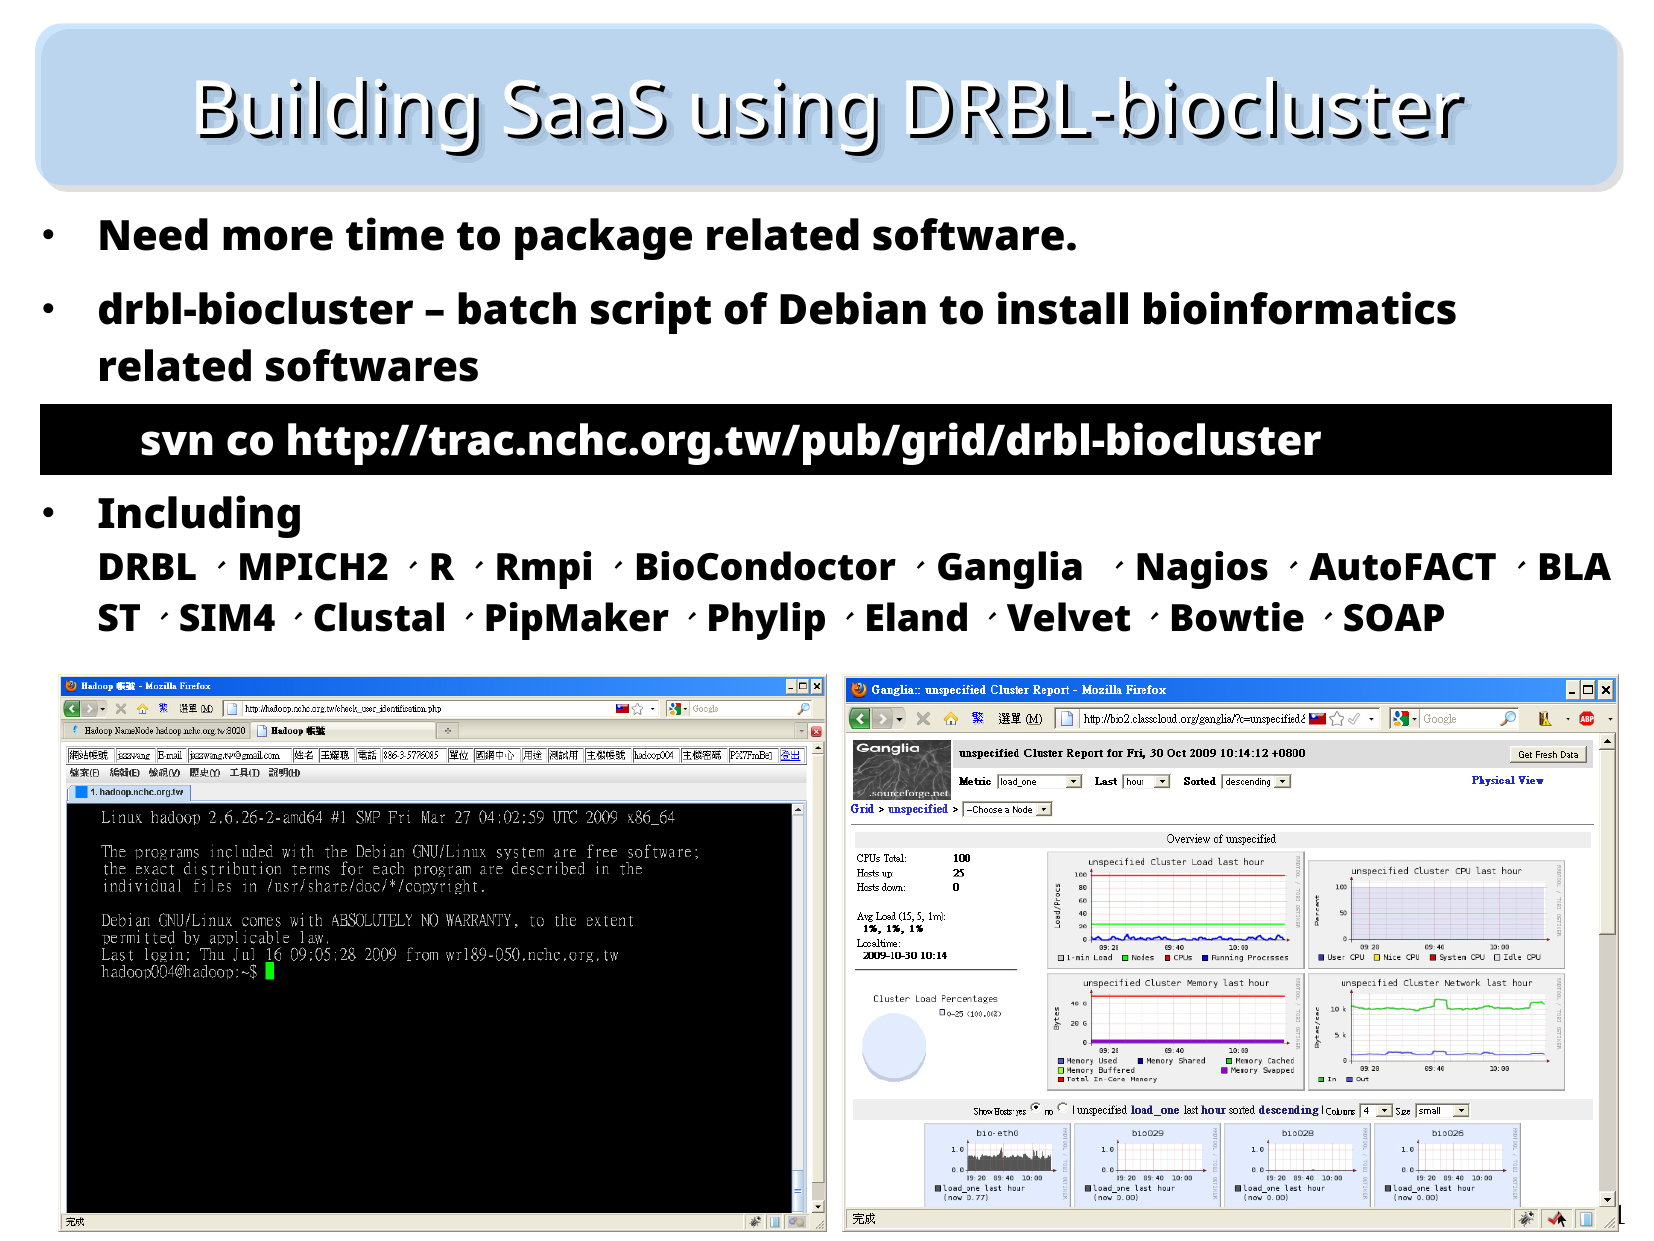

Building SaaS using DRBL-biocluster
# Need more time to package related software.
drbl-biocluster – batch script of Debian to install bioinformatics related softwares
 svn co http://trac.nchc.org.tw/pub/grid/drbl-biocluster
Including DRBL、MPICH2、R、Rmpi、BioCondoctor、Ganglia 、Nagios、AutoFACT、BLAST、SIM4、Clustal、PipMaker、Phylip、Eland、Velvet、Bowtie、SOAP
61